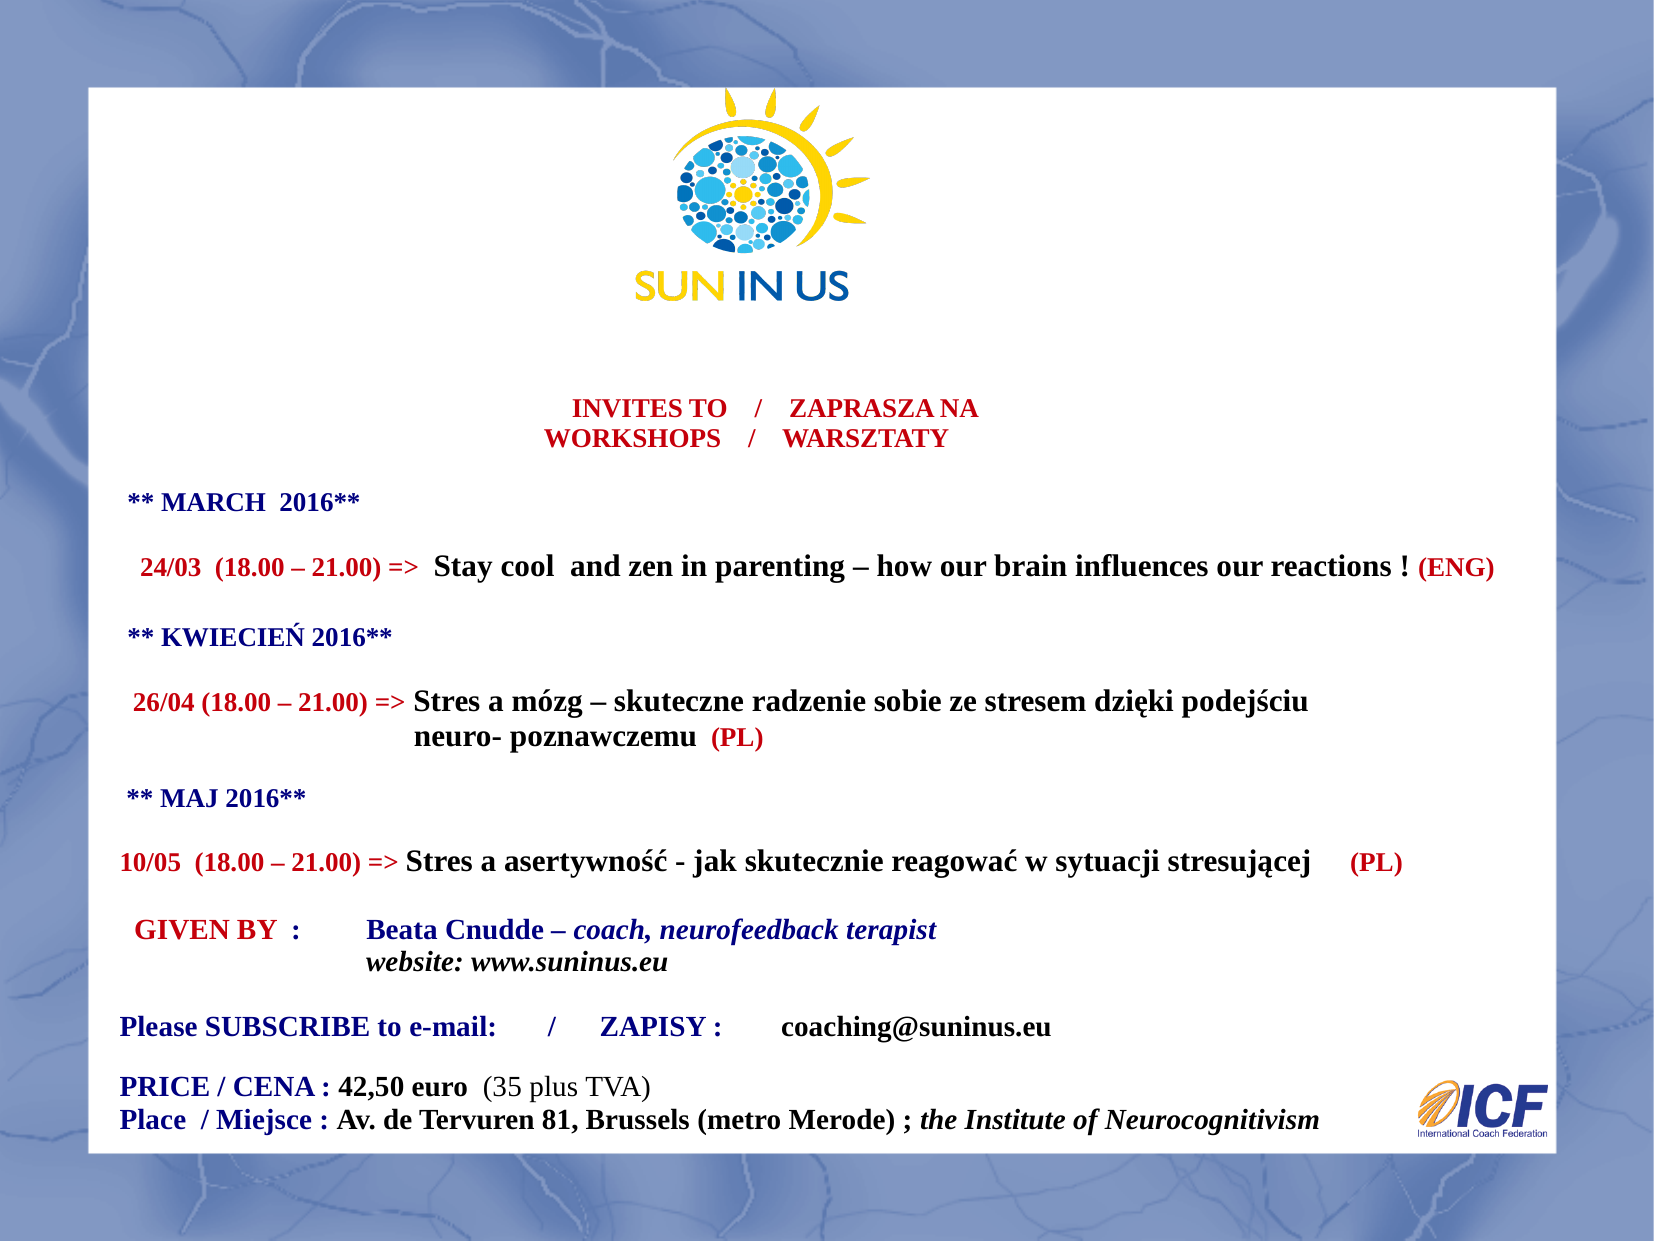

# INVITES TO / ZAPRASZA NA WORKSHOPS / WARSZTATY ** MARCH 2016** 24/03 (18.00 – 21.00) => Stay cool and zen in parenting – how our brain influences our reactions ! (ENG) ** KWIECIEŃ 2016** 26/04 (18.00 – 21.00) => Stres a mózg – skuteczne radzenie sobie ze stresem dzięki podejściu neuro- poznawczemu (PL) ** MAJ 2016** 10/05 (18.00 – 21.00) => Stres a asertywność - jak skutecznie reagować w sytuacji stresującej (PL) GIVEN BY : Beata Cnudde – coach, neurofeedback terapist website: www.suninus.eu Please SUBSCRIBE to e-mail: / ZAPISY : coaching@suninus.eu PRICE / CENA : 42,50 euro (35 plus TVA) Place / Miejsce : Av. de Tervuren 81, Brussels (metro Merode) ; the Institute of Neurocognitivism